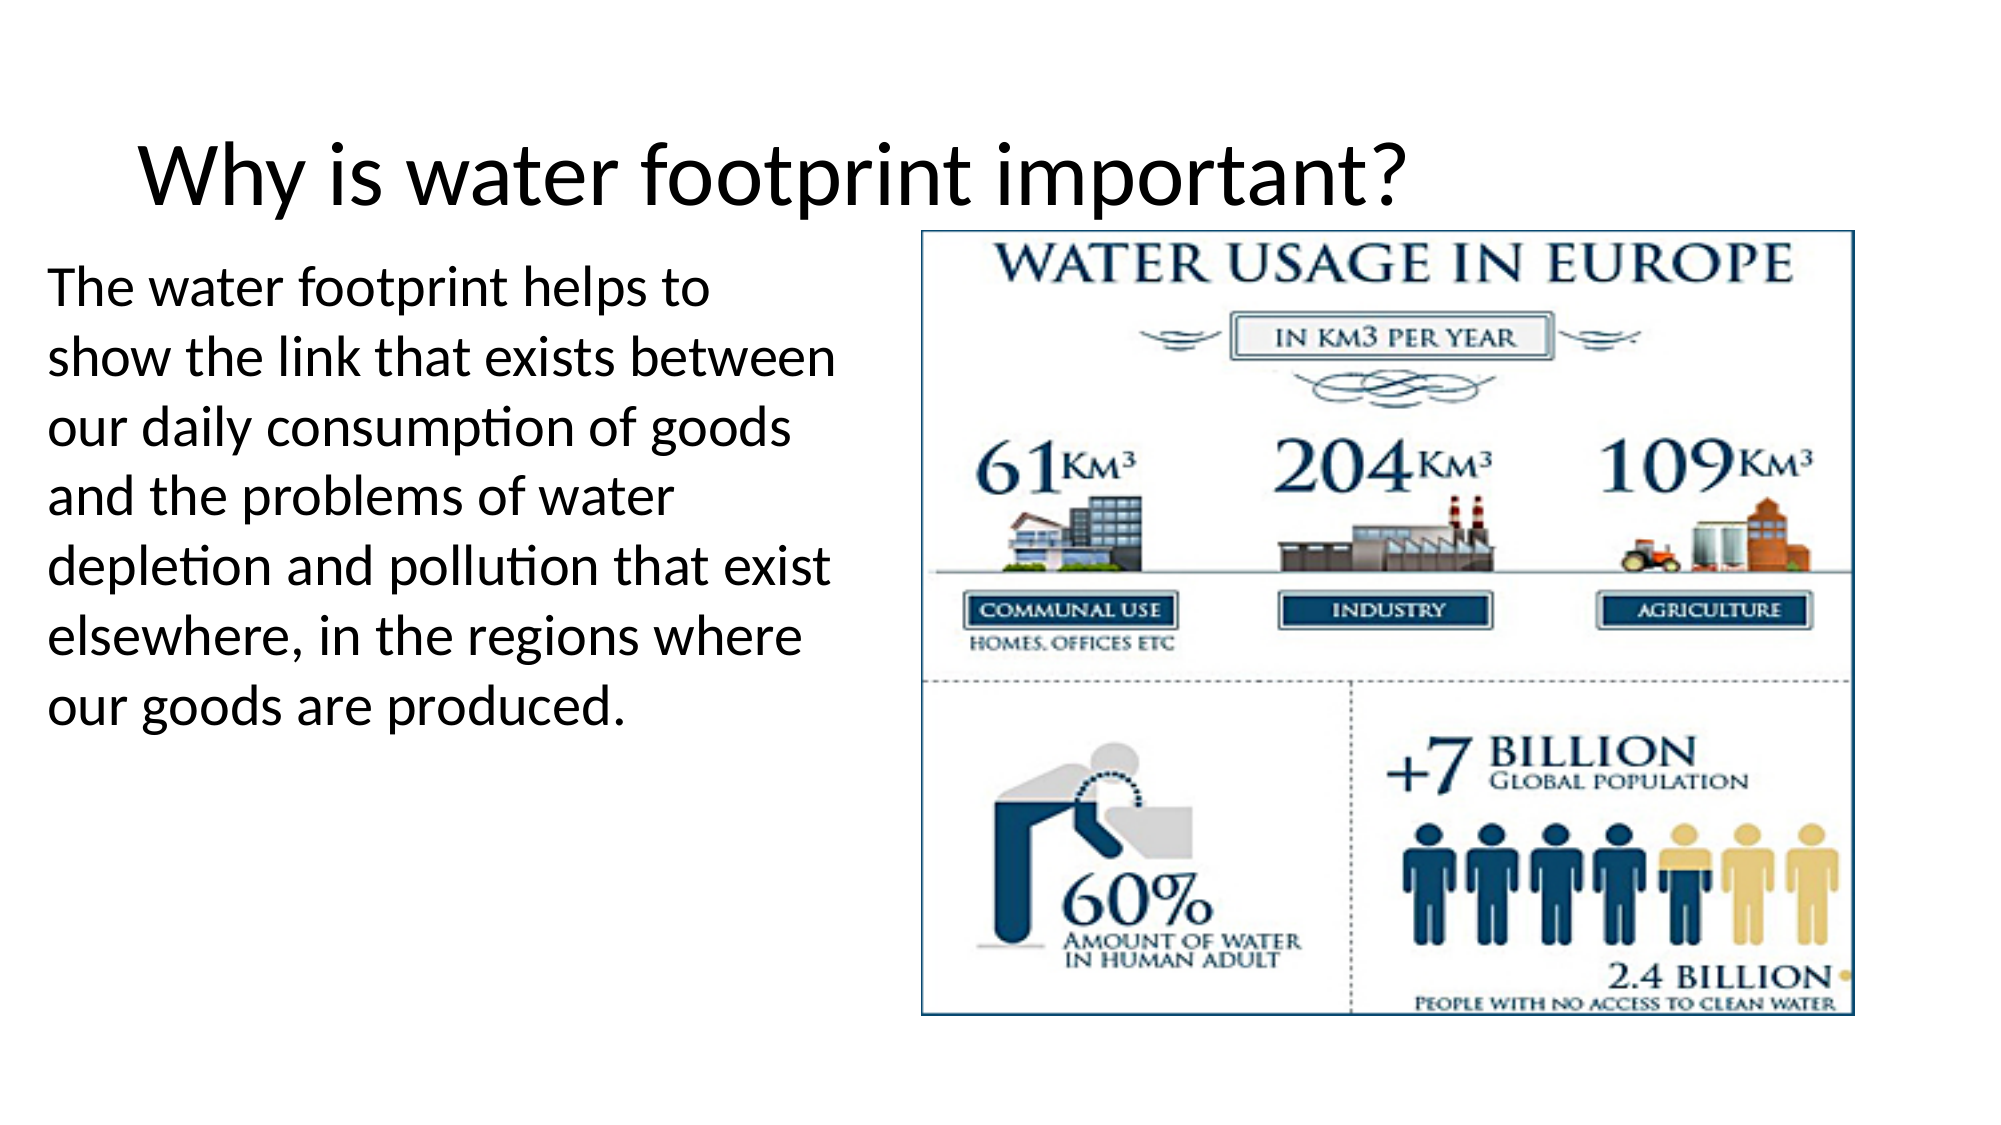

# Why is water footprint important?
The water footprint helps to show the link that exists between our daily consumption of goods and the problems of water depletion and pollution that exist elsewhere, in the regions where our goods are produced.